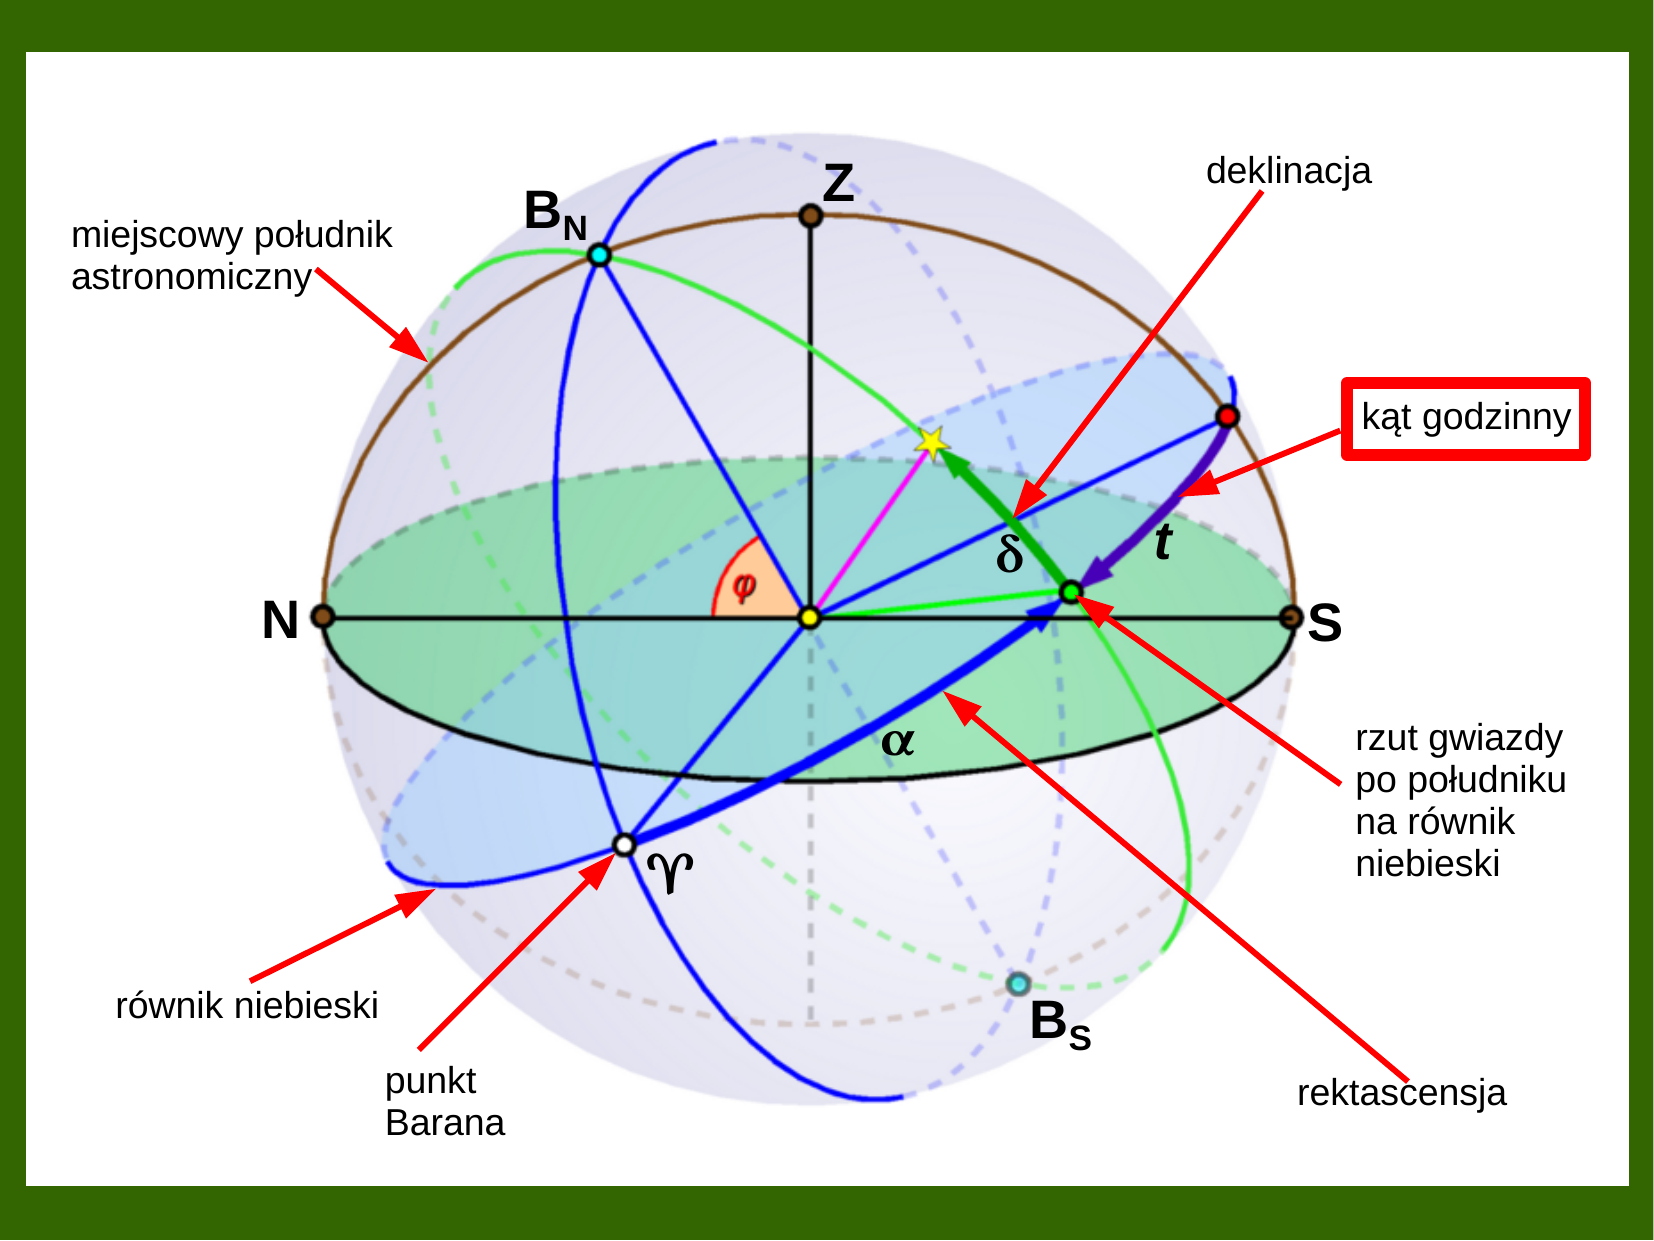

deklinacja
Z
BN
miejscowy południk
astronomiczny
kąt godzinny
t
δ
N
S
α
rzut gwiazdy
po południku
na równik
niebieski
♈
równik niebieski
BS
punkt
Barana
rektascensja